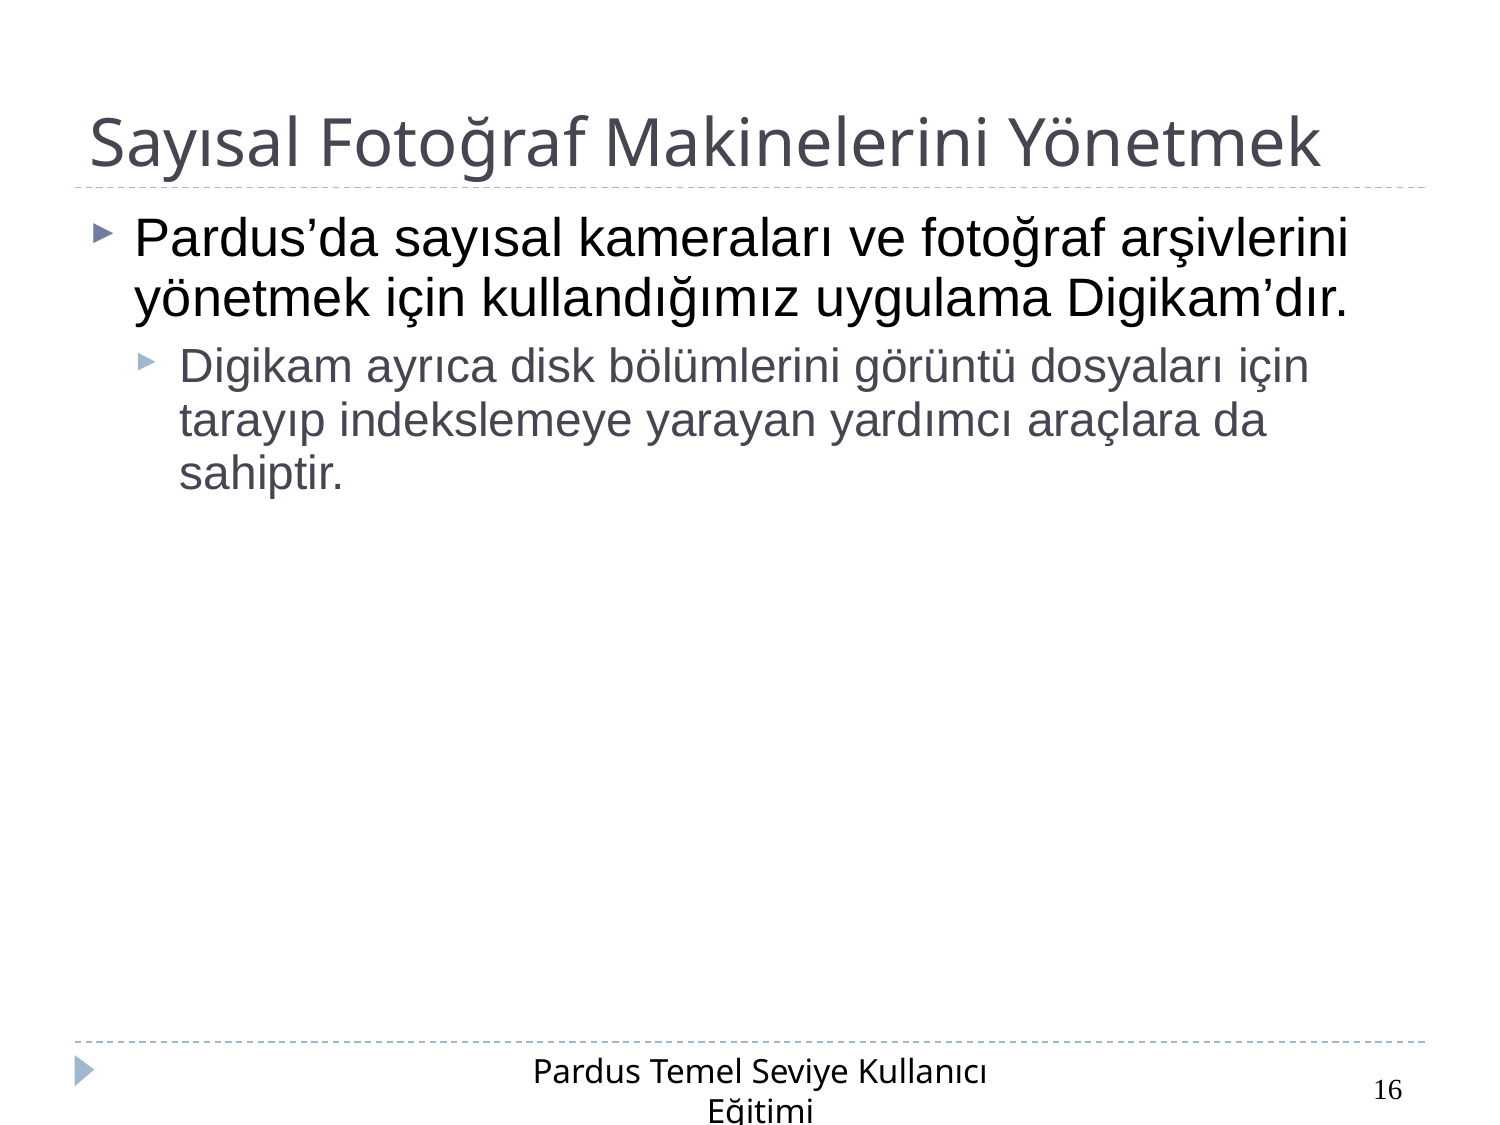

# Sayısal Fotoğraf Makinelerini Yönetmek
Pardus’da sayısal kameraları ve fotoğraf arşivlerini yönetmek için kullandığımız uygulama Digikam’dır.
Digikam ayrıca disk bölümlerini görüntü dosyaları için tarayıp indekslemeye yarayan yardımcı araçlara da sahiptir.